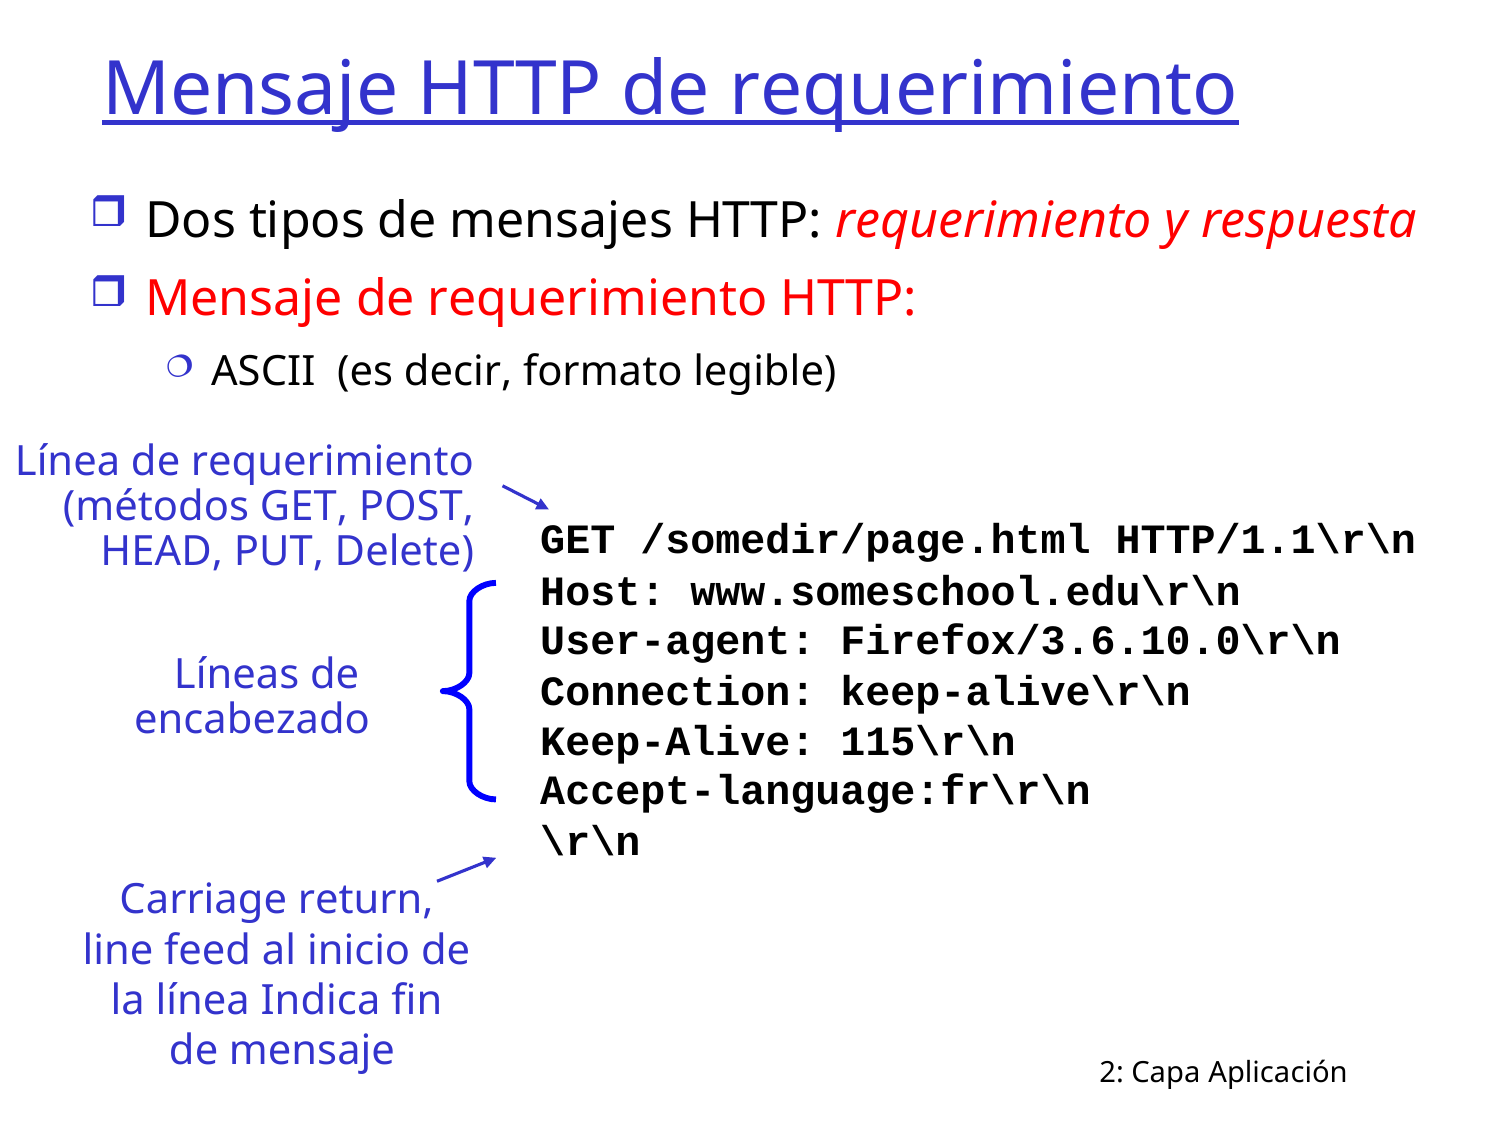

# Mensaje HTTP de requerimiento
Dos tipos de mensajes HTTP: requerimiento y respuesta
Mensaje de requerimiento HTTP:
ASCII (es decir, formato legible)
Línea de requerimiento (métodos GET, POST, HEAD, PUT, Delete)
GET /somedir/page.html HTTP/1.1\r\n
Host: www.someschool.edu\r\n
User-agent: Firefox/3.6.10.0\r\n
Connection: keep-alive\r\n
Keep-Alive: 115\r\n
Accept-language:fr\r\n
\r\n
Líneas de
encabezado
Carriage return,
line feed al inicio de
la línea Indica fin
de mensaje